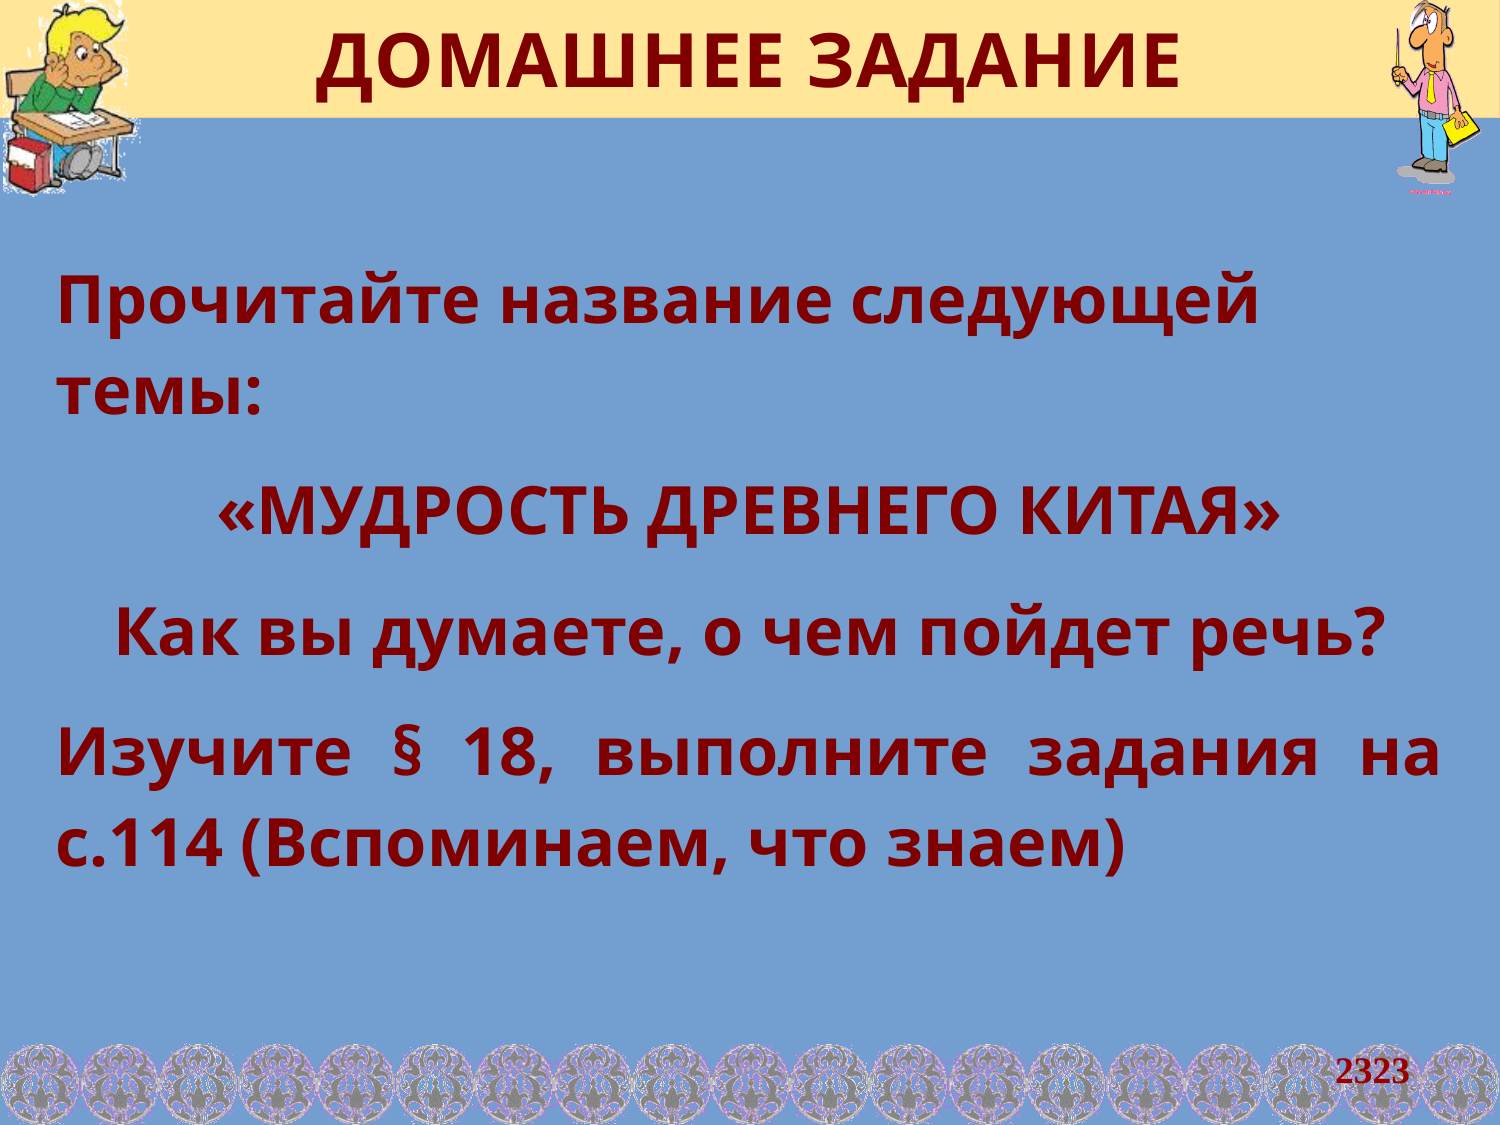

# ДОМАШНЕЕ ЗАДАНИЕ
Прочитайте название следующей темы:
«МУДРОСТЬ ДРЕВНЕГО КИТАЯ»
Как вы думаете, о чем пойдет речь?
Изучите § 18, выполните задания на с.114 (Вспоминаем, что знаем)